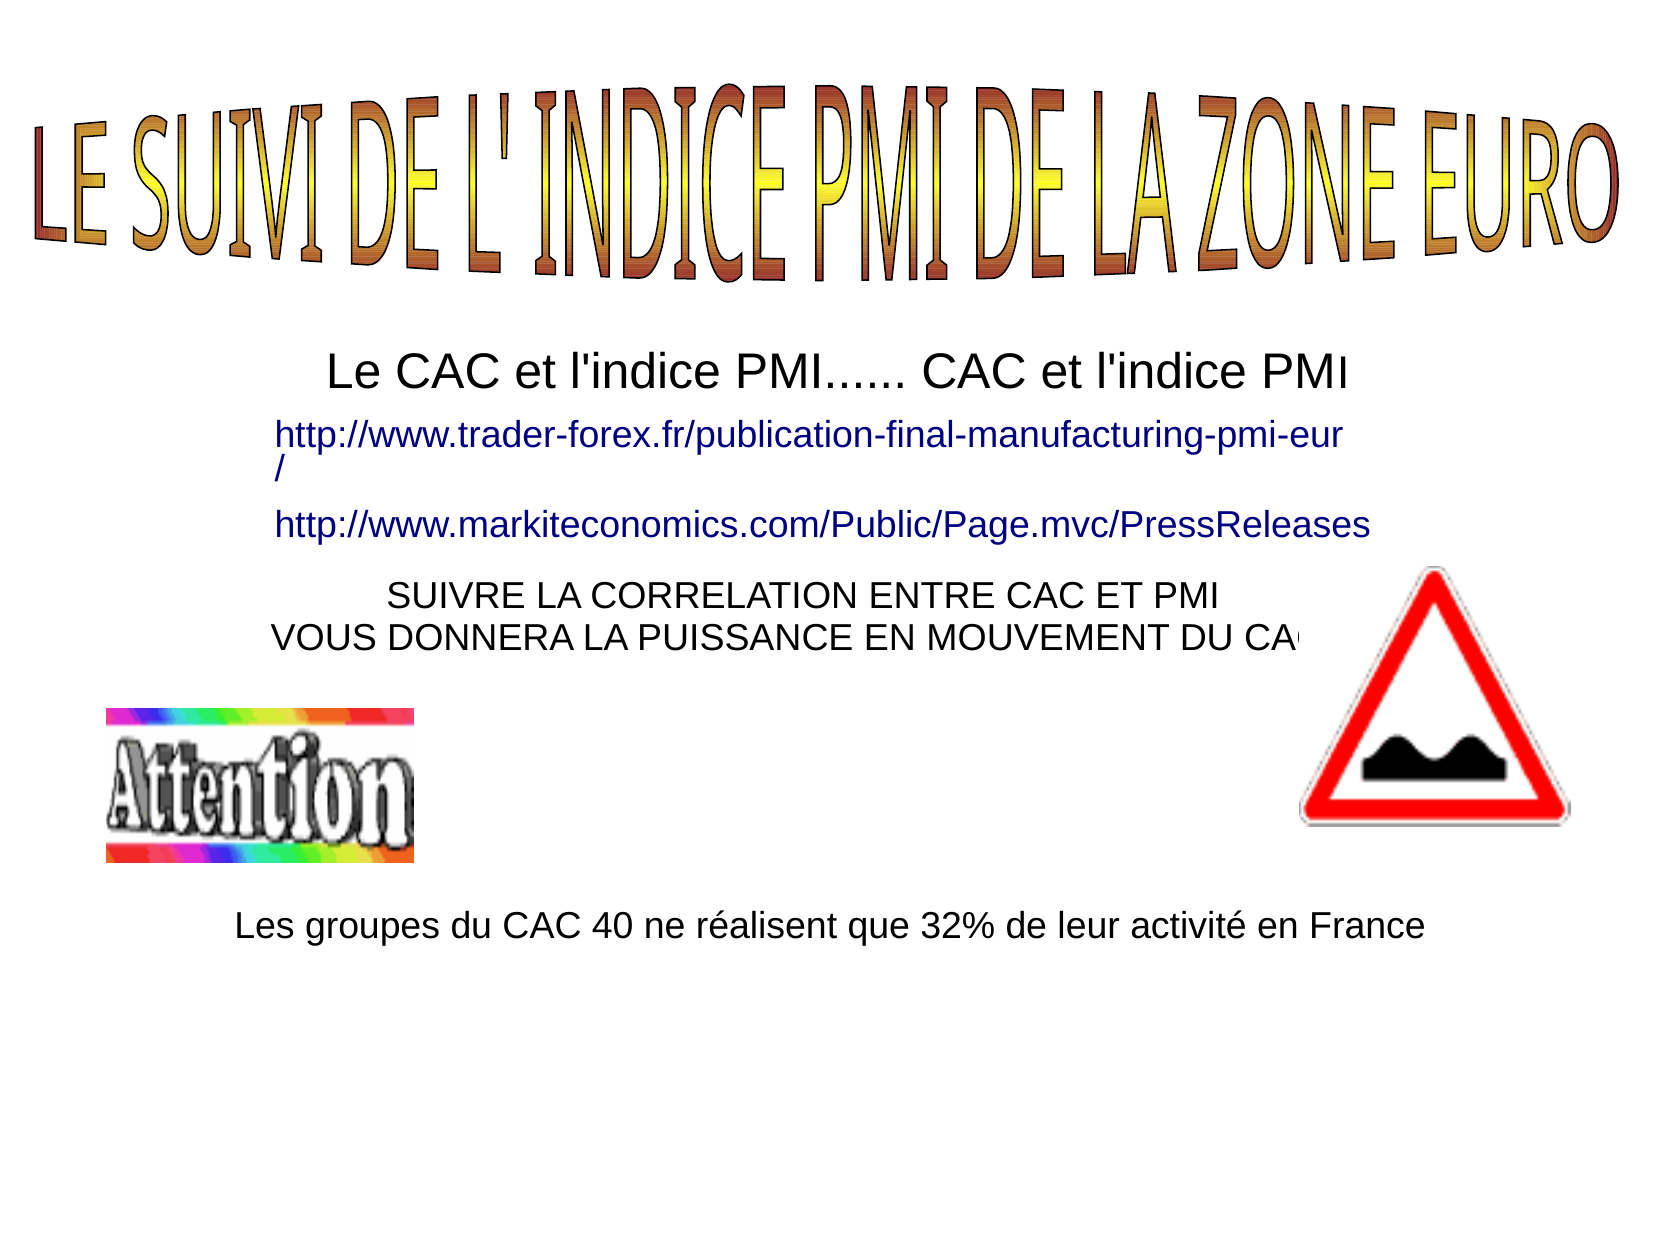

LE SUIVI DE L' INDICE PMI DE LA ZONE EURO
 Le CAC et l'indice PMI...... CAC et l'indice PMI
http://www.trader-forex.fr/publication-final-manufacturing-pmi-eur/
http://www.markiteconomics.com/Public/Page.mvc/PressReleases
 SUIVRE LA CORRELATION ENTRE CAC ET PMI
 VOUS DONNERA LA PUISSANCE EN MOUVEMENT DU CAC
Les groupes du CAC 40 ne réalisent que 32% de leur activité en France